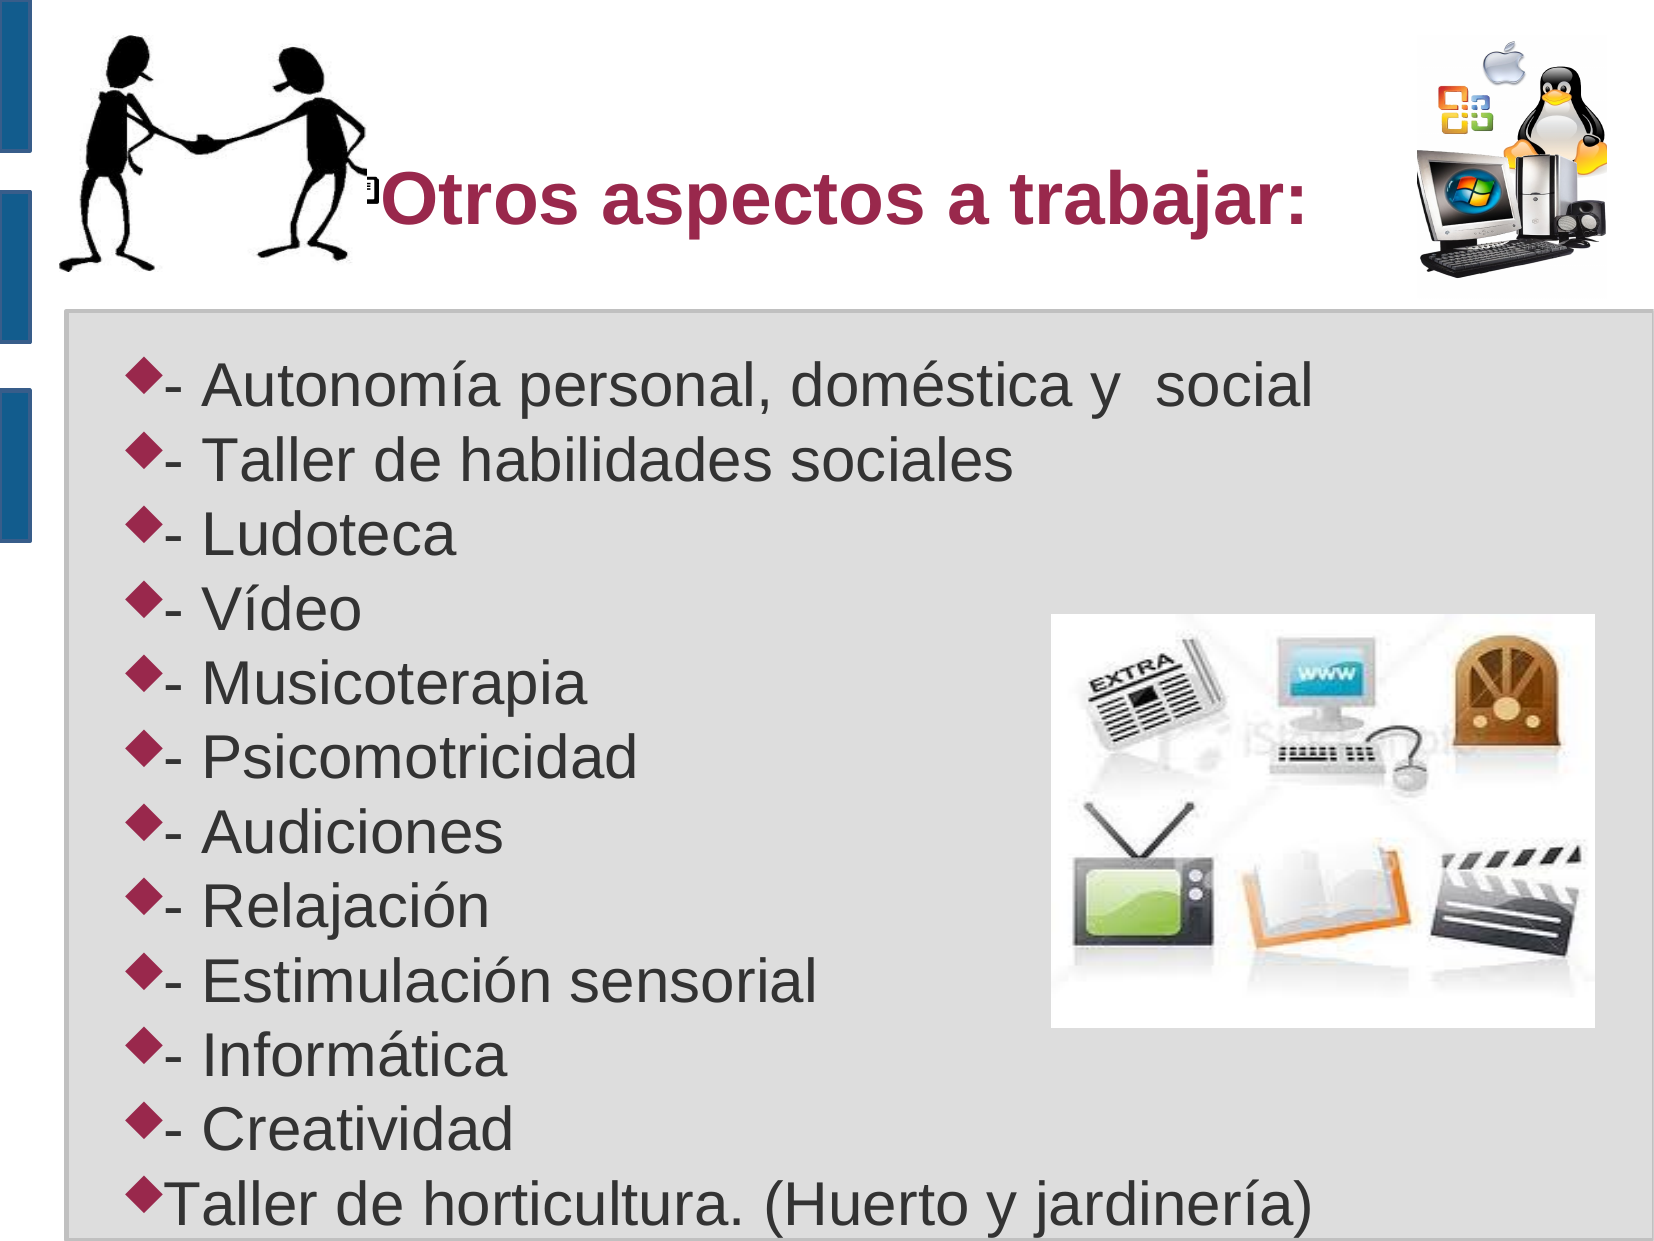

# Otros aspectos a trabajar:
- Autonomía personal, doméstica y social
- Taller de habilidades sociales
- Ludoteca
- Vídeo
- Musicoterapia
- Psicomotricidad
- Audiciones
- Relajación
- Estimulación sensorial
- Informática
- Creatividad
Taller de horticultura. (Huerto y jardinería)